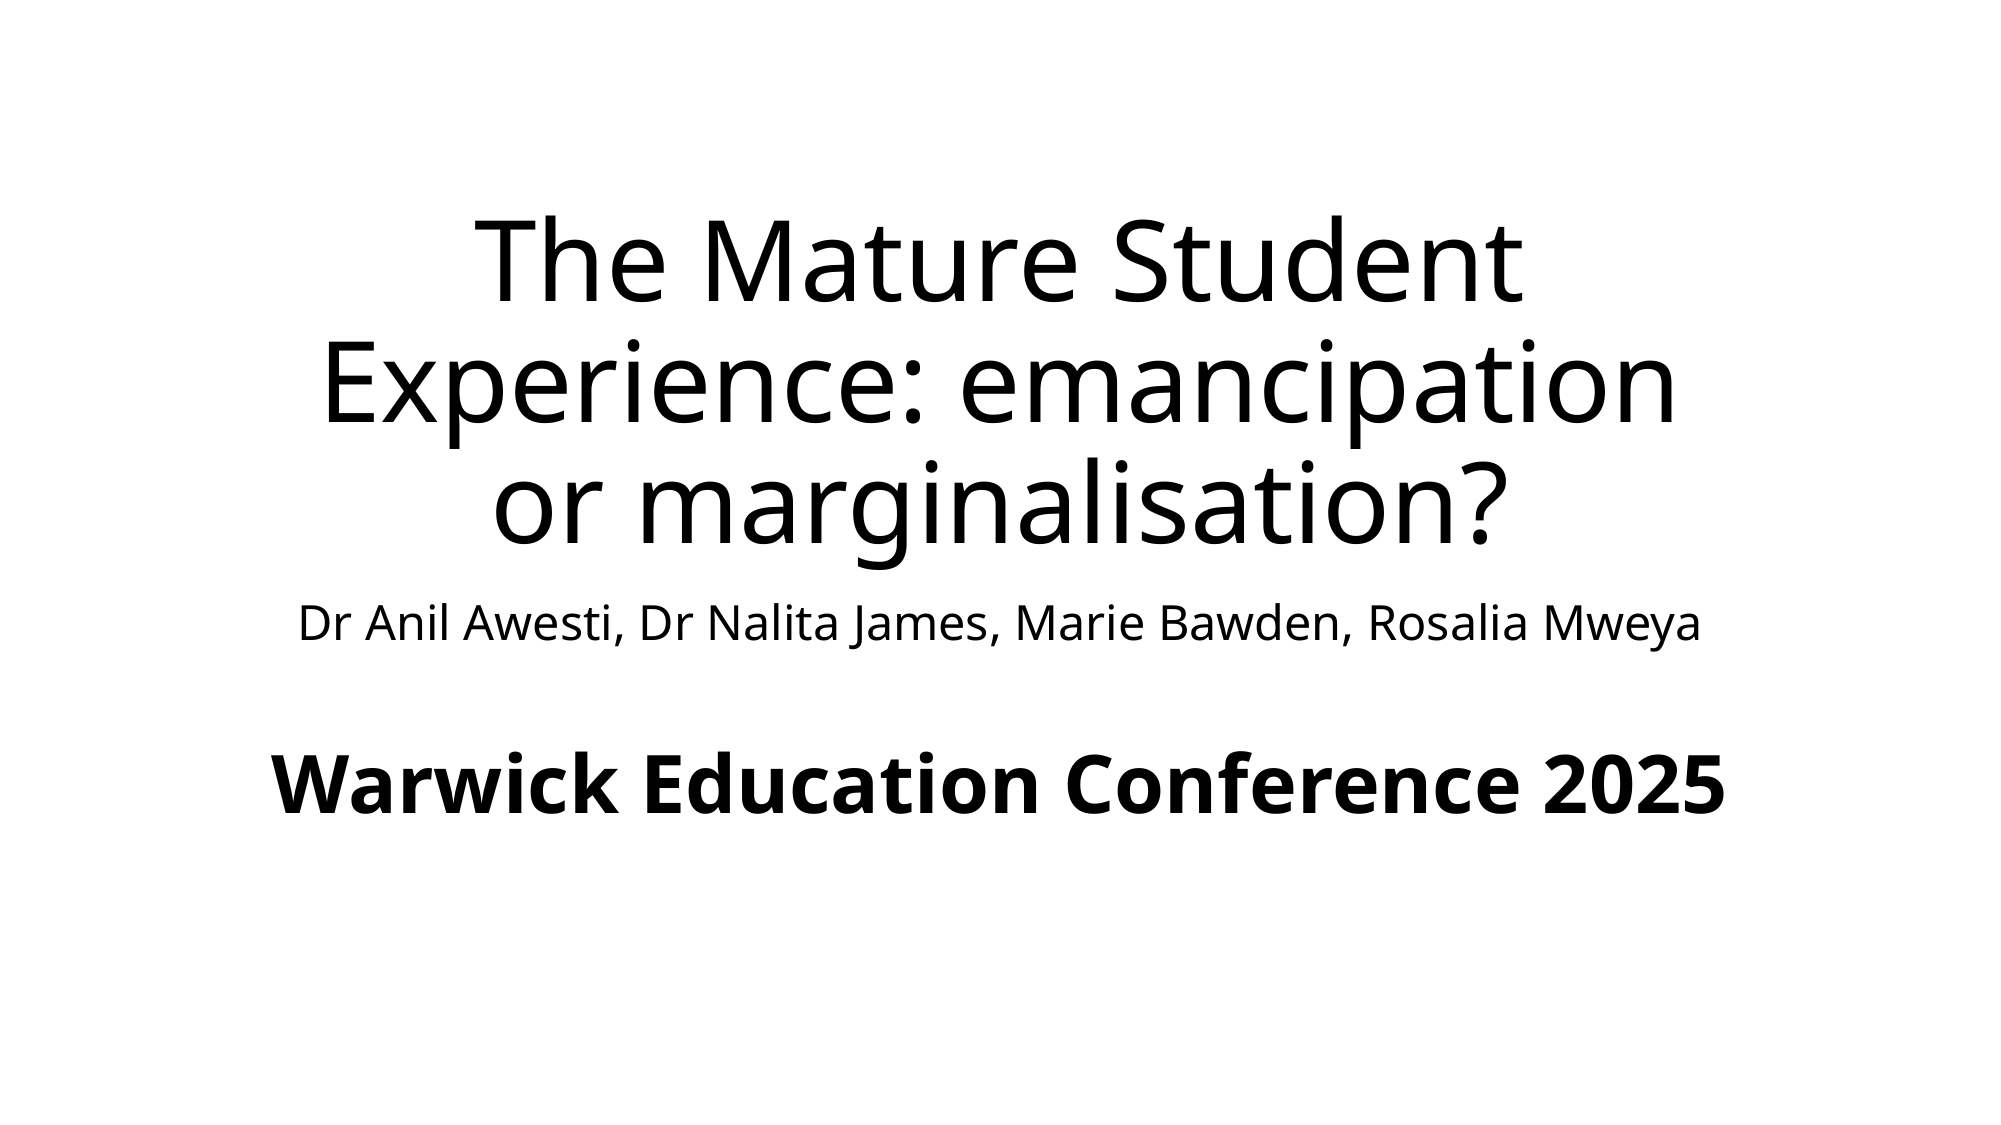

# The Mature Student Experience: emancipation or marginalisation?
Dr Anil Awesti, Dr Nalita James, Marie Bawden, Rosalia Mweya
Warwick Education Conference 2025